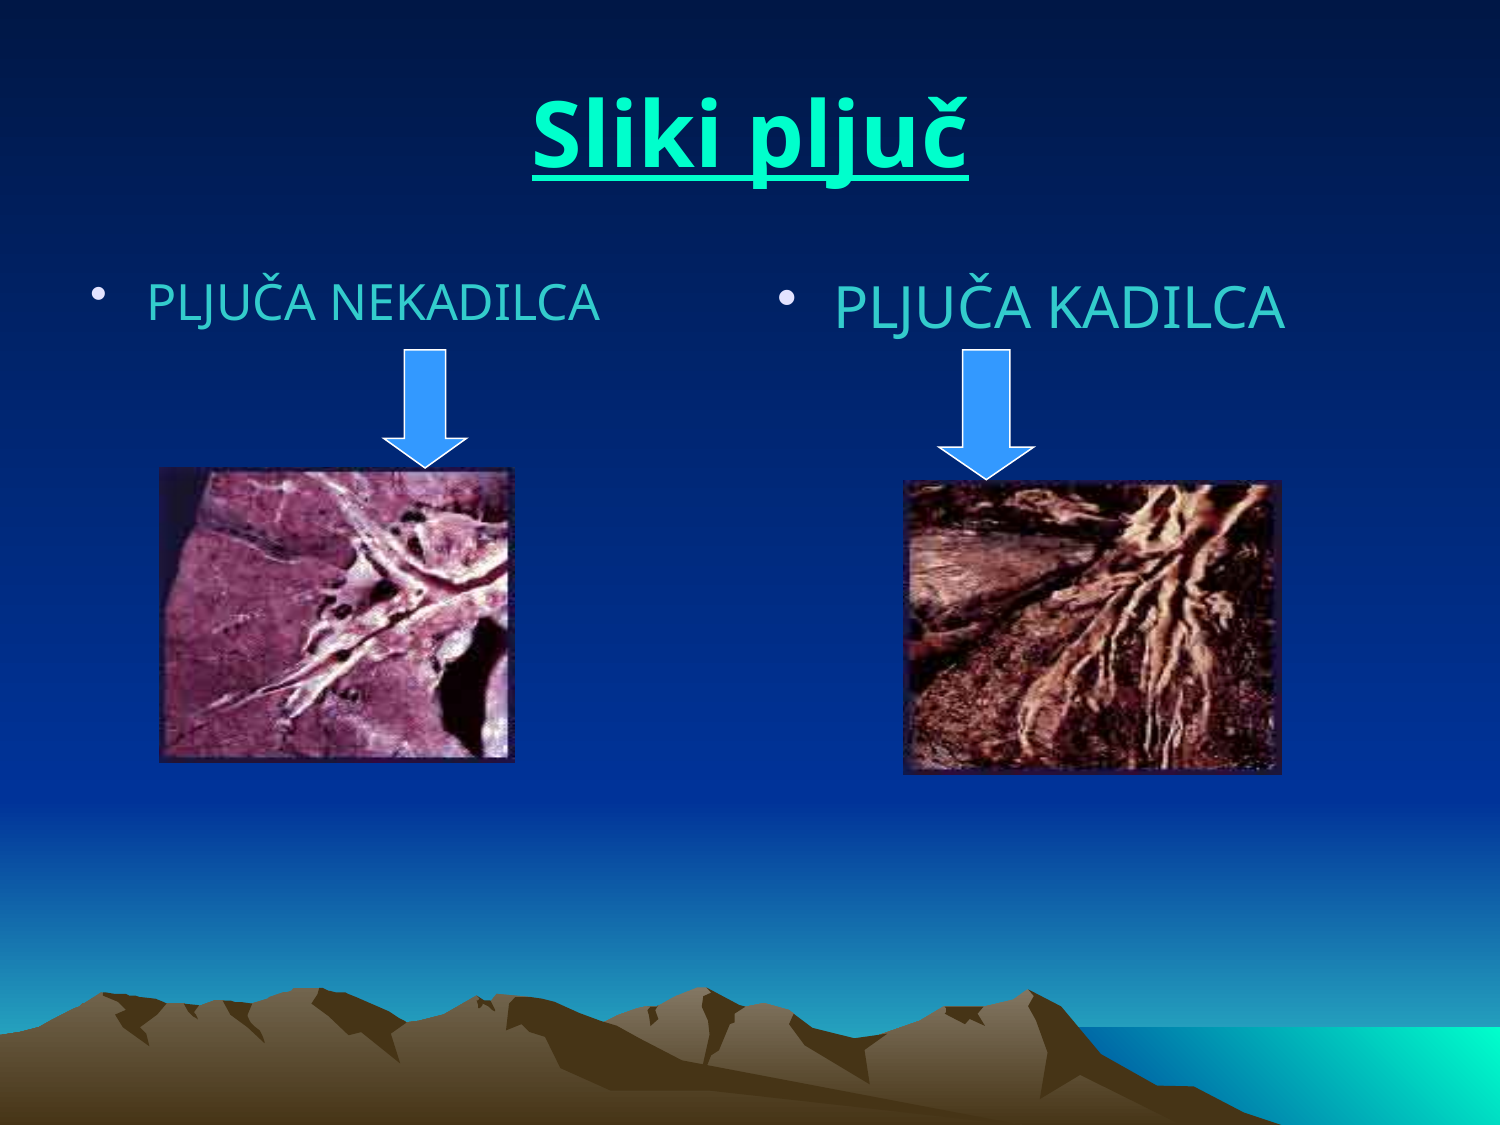

# Sliki pljuč
PLJUČA NEKADILCA
PLJUČA KADILCA